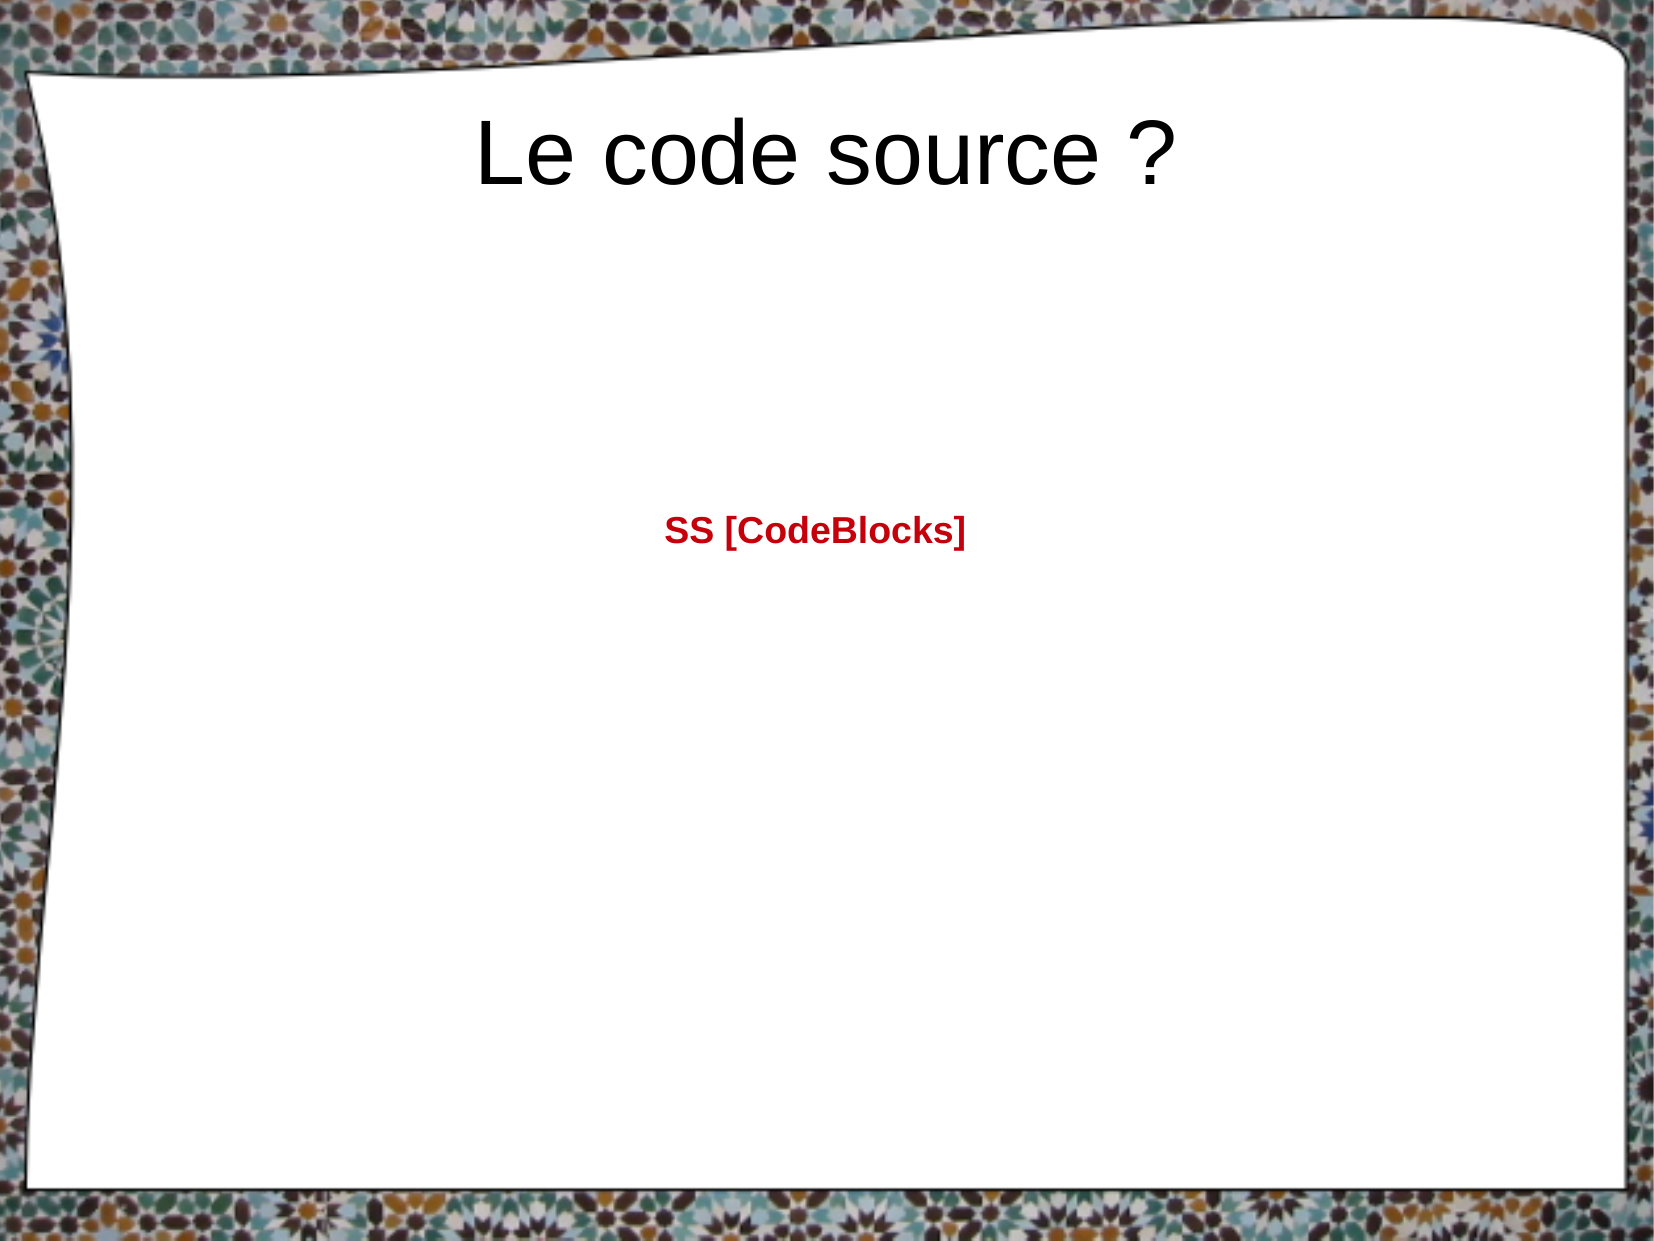

# Le code source ?
SS [CodeBlocks]
Linux : Le quoi, le pourquoi et le comment (Nibrass/Oujda)